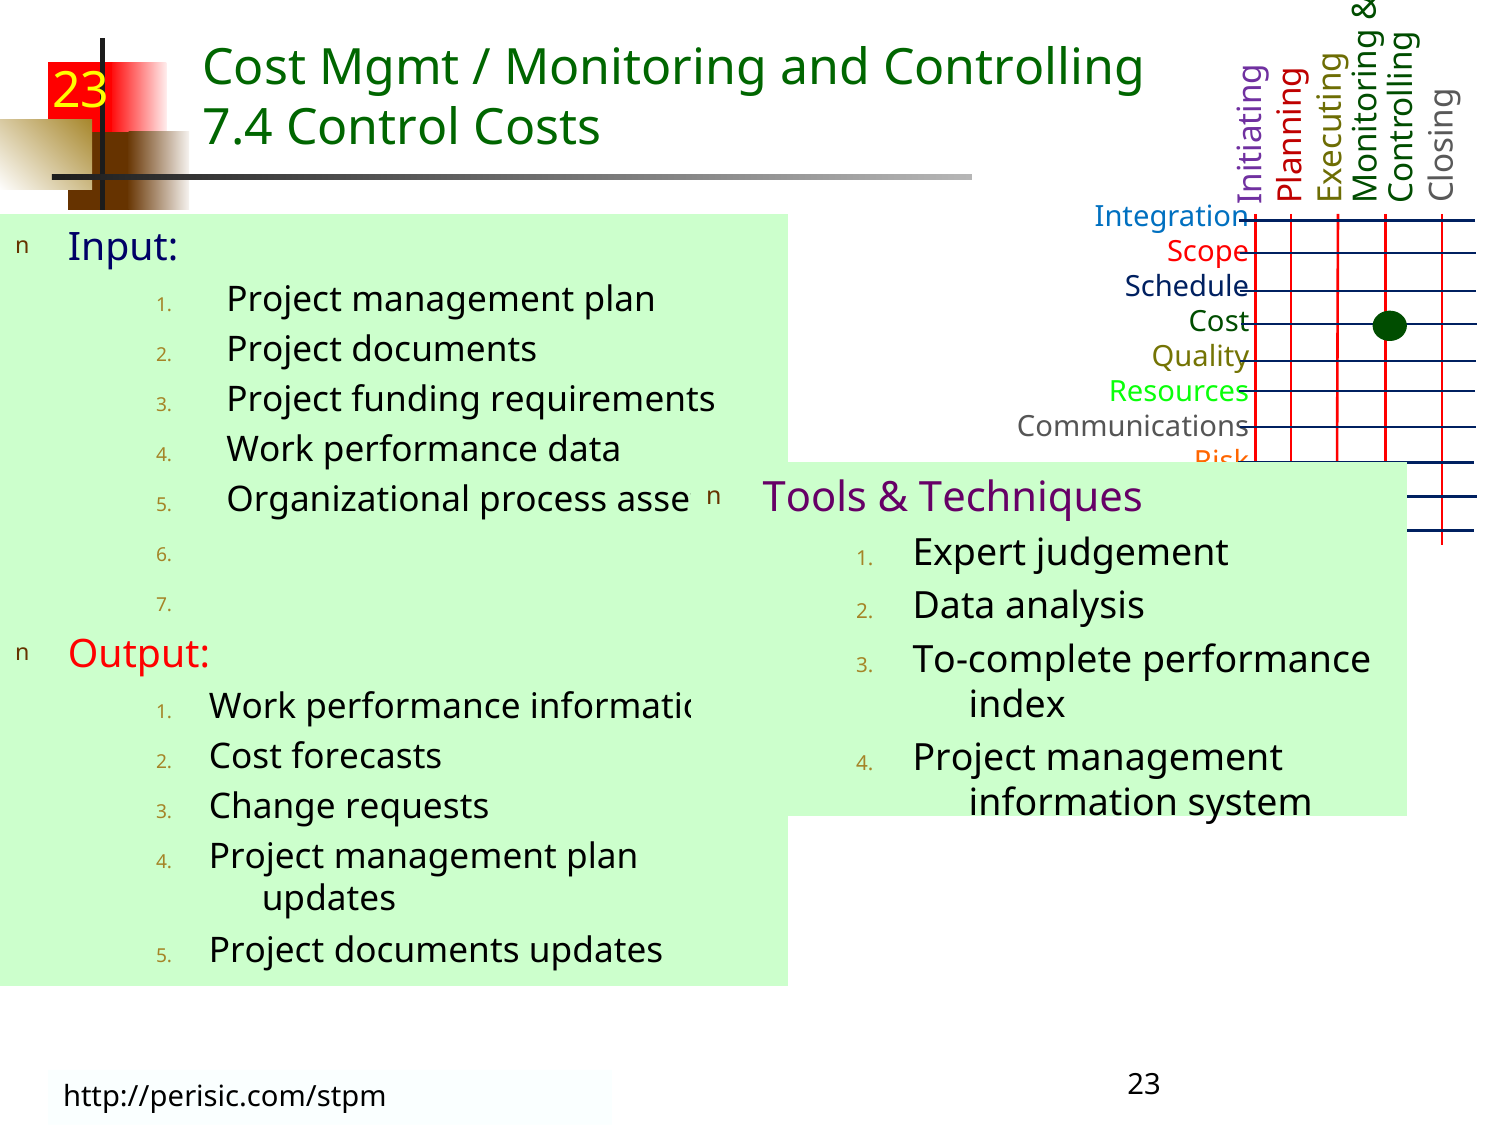

Initiating
Planning
Executing
Monitoring &
Controlling
Closing
Integration
Scope
Schedule
Cost
Quality
Resources
Communications
Risk
Procurement
Stakeholders
Cost Mgmt / Monitoring and Controlling
7.4 Control Costs
# Input:
Project management plan
Project documents
Project funding requirements
Work performance data
Organizational process assets
Output:
Work performance information
Cost forecasts
Change requests
Project management plan updates
Project documents updates
Tools & Techniques
Expert judgement
Data analysis
To-complete performance index
Project management information system
22
http://perisic.com/stpm